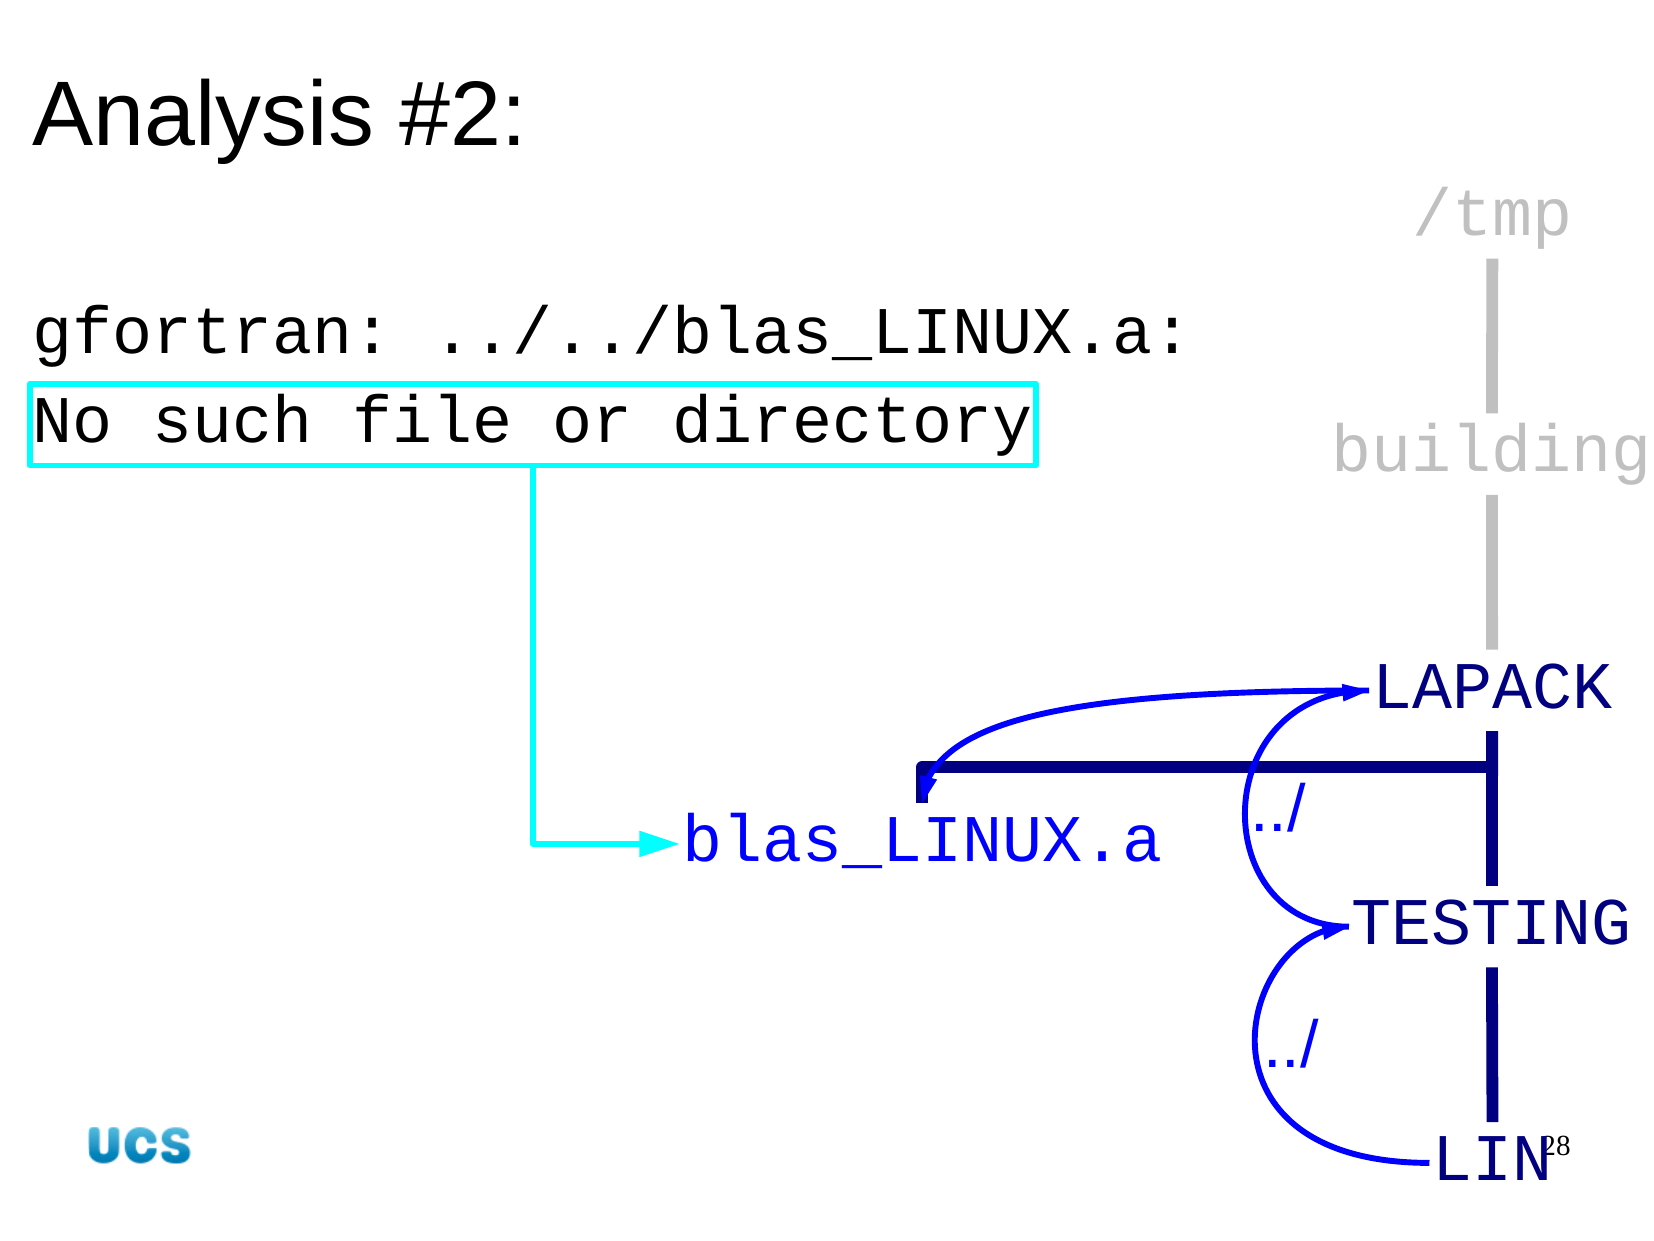

Analysis #2:
/tmp
gfortran: ../../blas_LINUX.a:
No such file or directory
building
LAPACK
blas_LINUX.a
TESTING
LIN
28